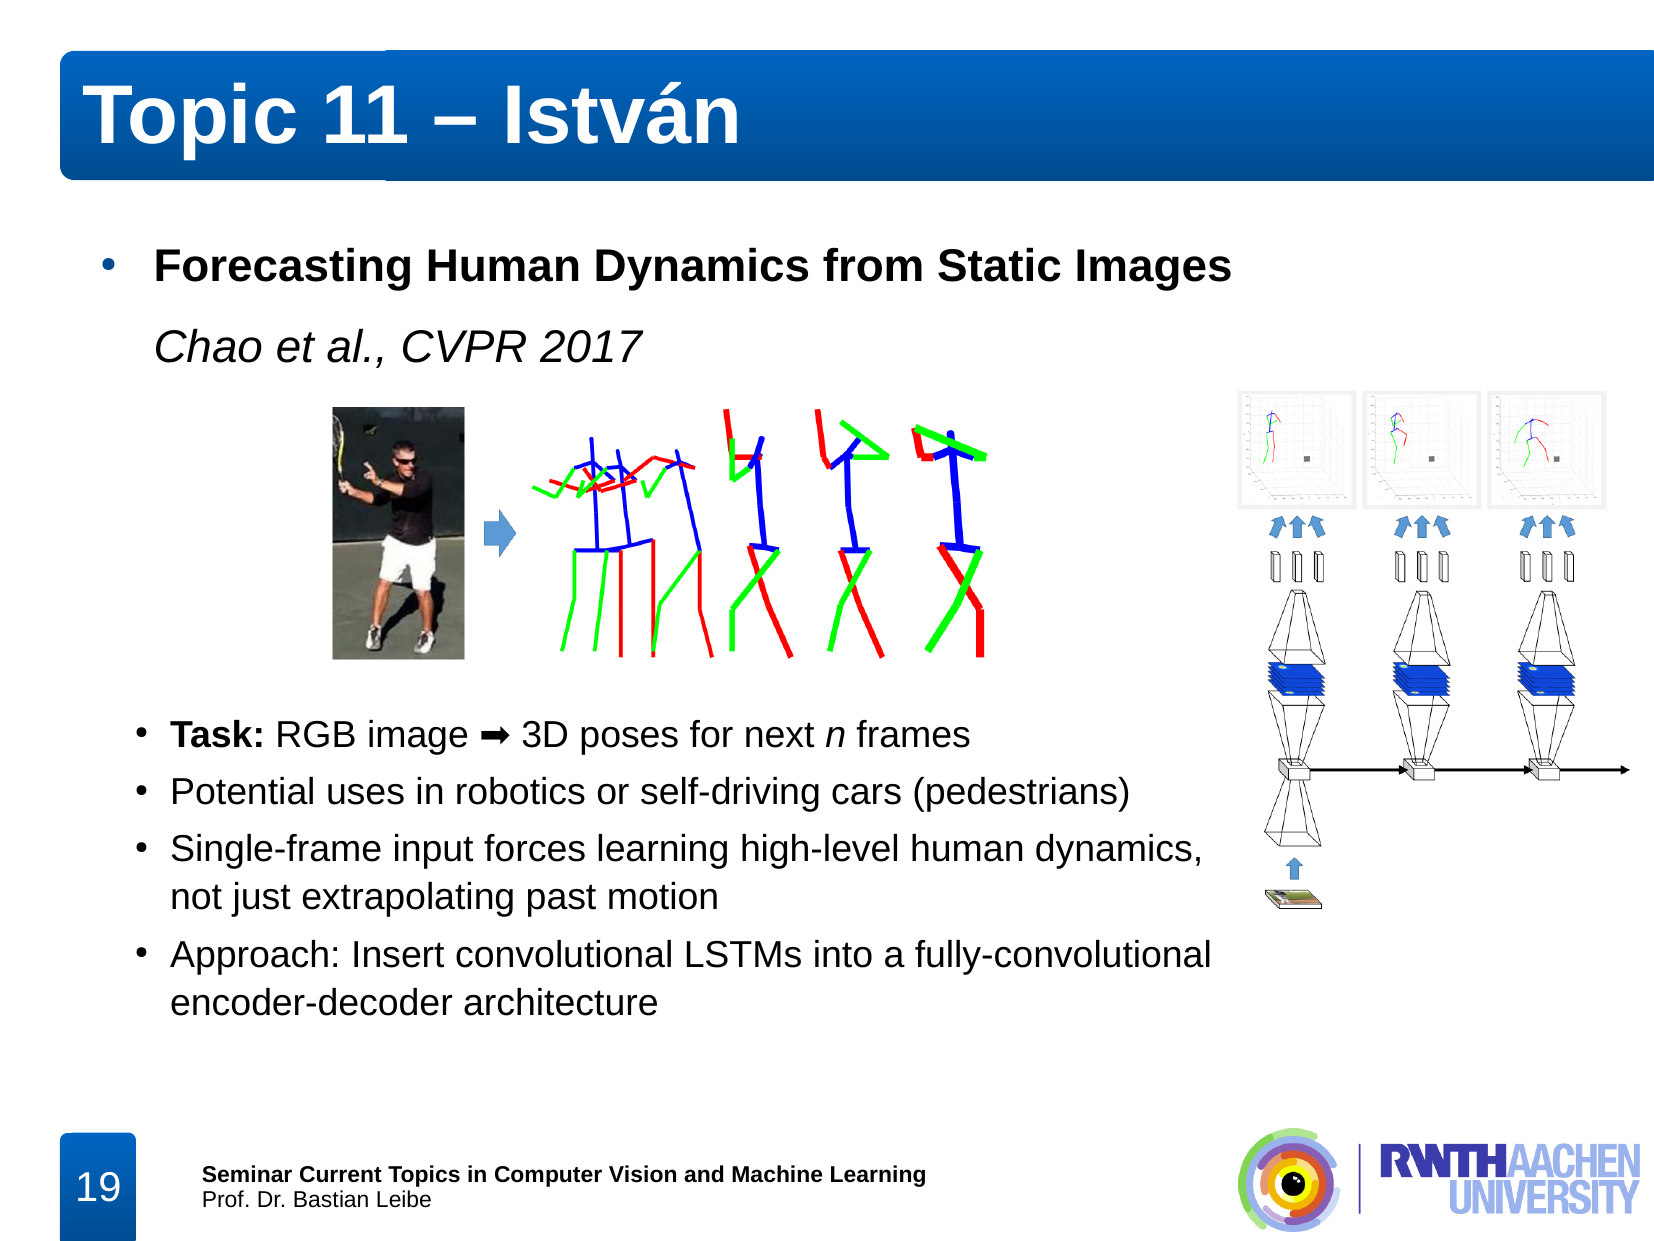

# Topic 11 – István
Forecasting Human Dynamics from Static Images
Chao et al., CVPR 2017
Task: RGB image ➡ 3D poses for next n frames
Potential uses in robotics or self-driving cars (pedestrians)
Single-frame input forces learning high-level human dynamics, not just extrapolating past motion
Approach: Insert convolutional LSTMs into a fully-convolutional encoder-decoder architecture
19
TGF 2015 | October 29, 2015 | Delft